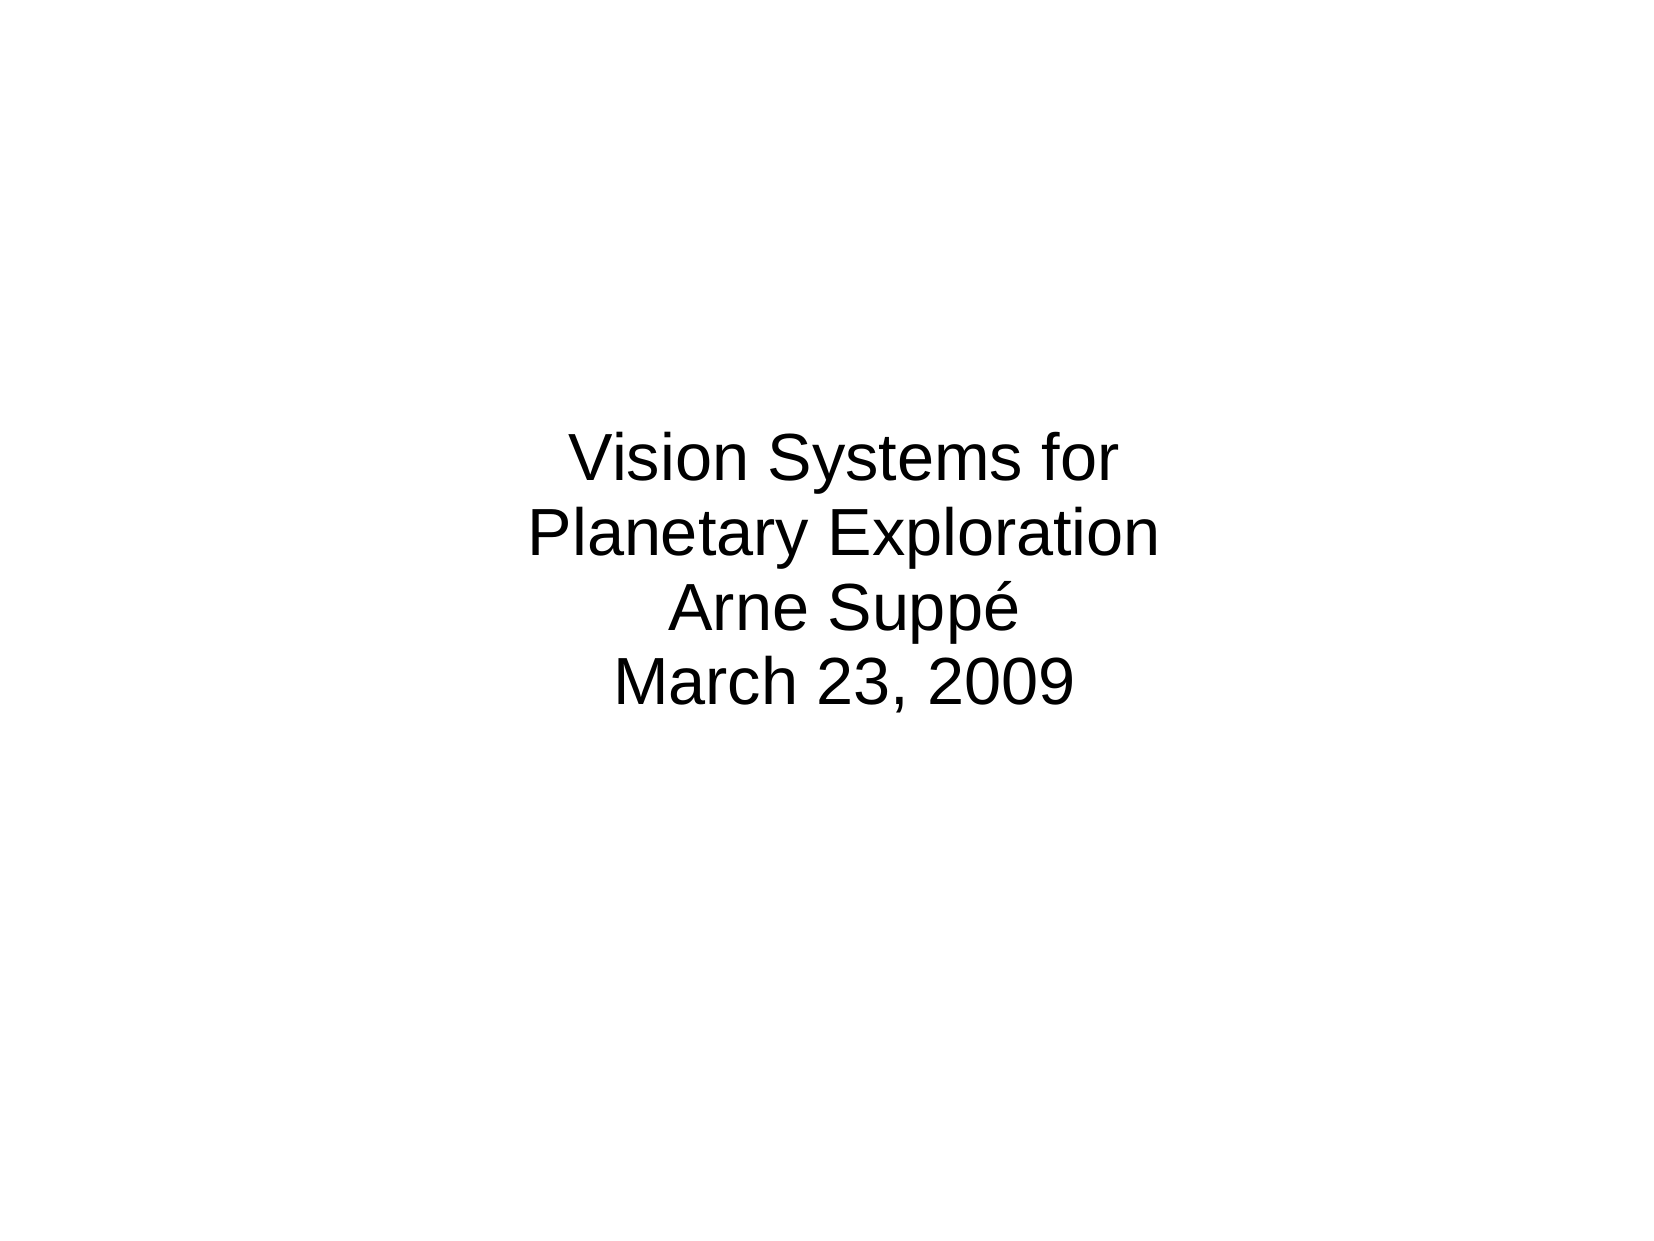

# Vision Systems for
Planetary Exploration
Arne Suppé
March 23, 2009